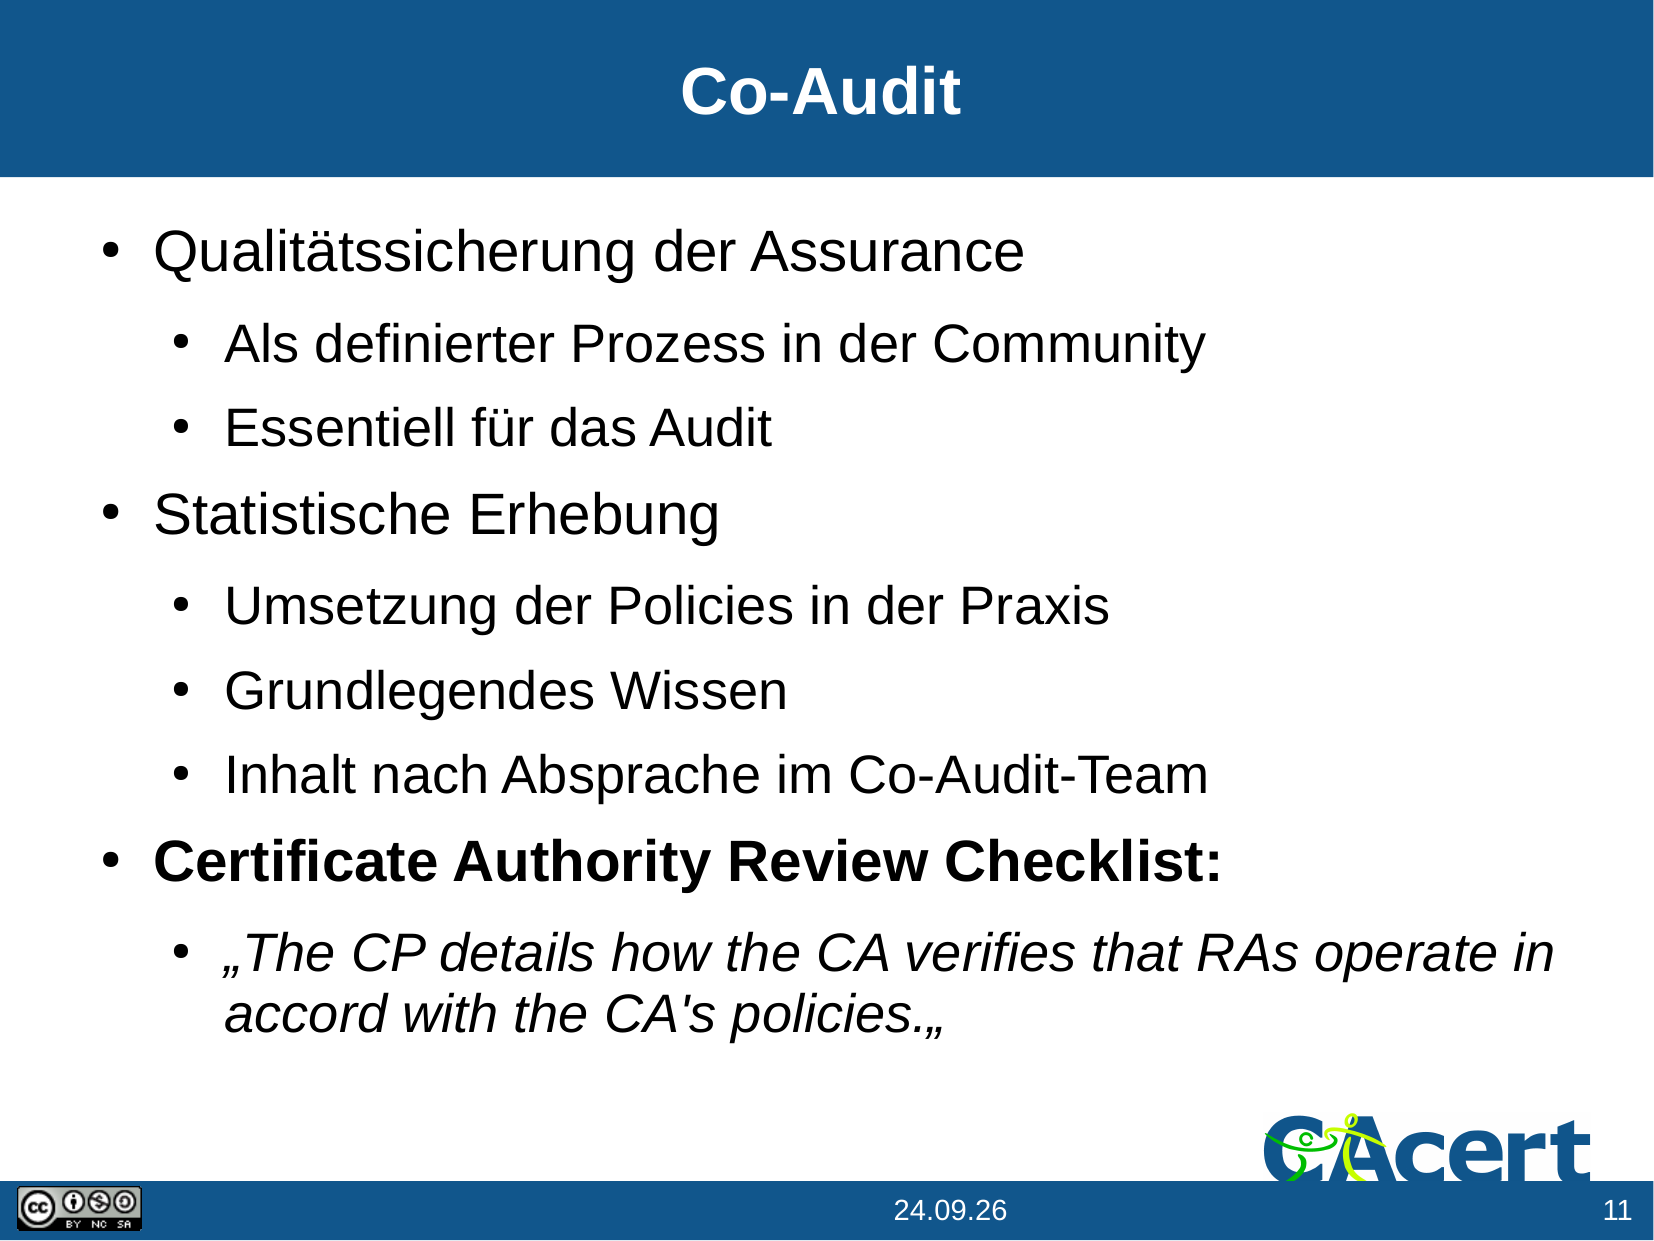

# Co-Audit
Qualitätssicherung der Assurance
Als definierter Prozess in der Community
Essentiell für das Audit
Statistische Erhebung
Umsetzung der Policies in der Praxis
Grundlegendes Wissen
Inhalt nach Absprache im Co-Audit-Team
Certificate Authority Review Checklist:
„The CP details how the CA verifies that RAs operate in accord with the CA's policies.„